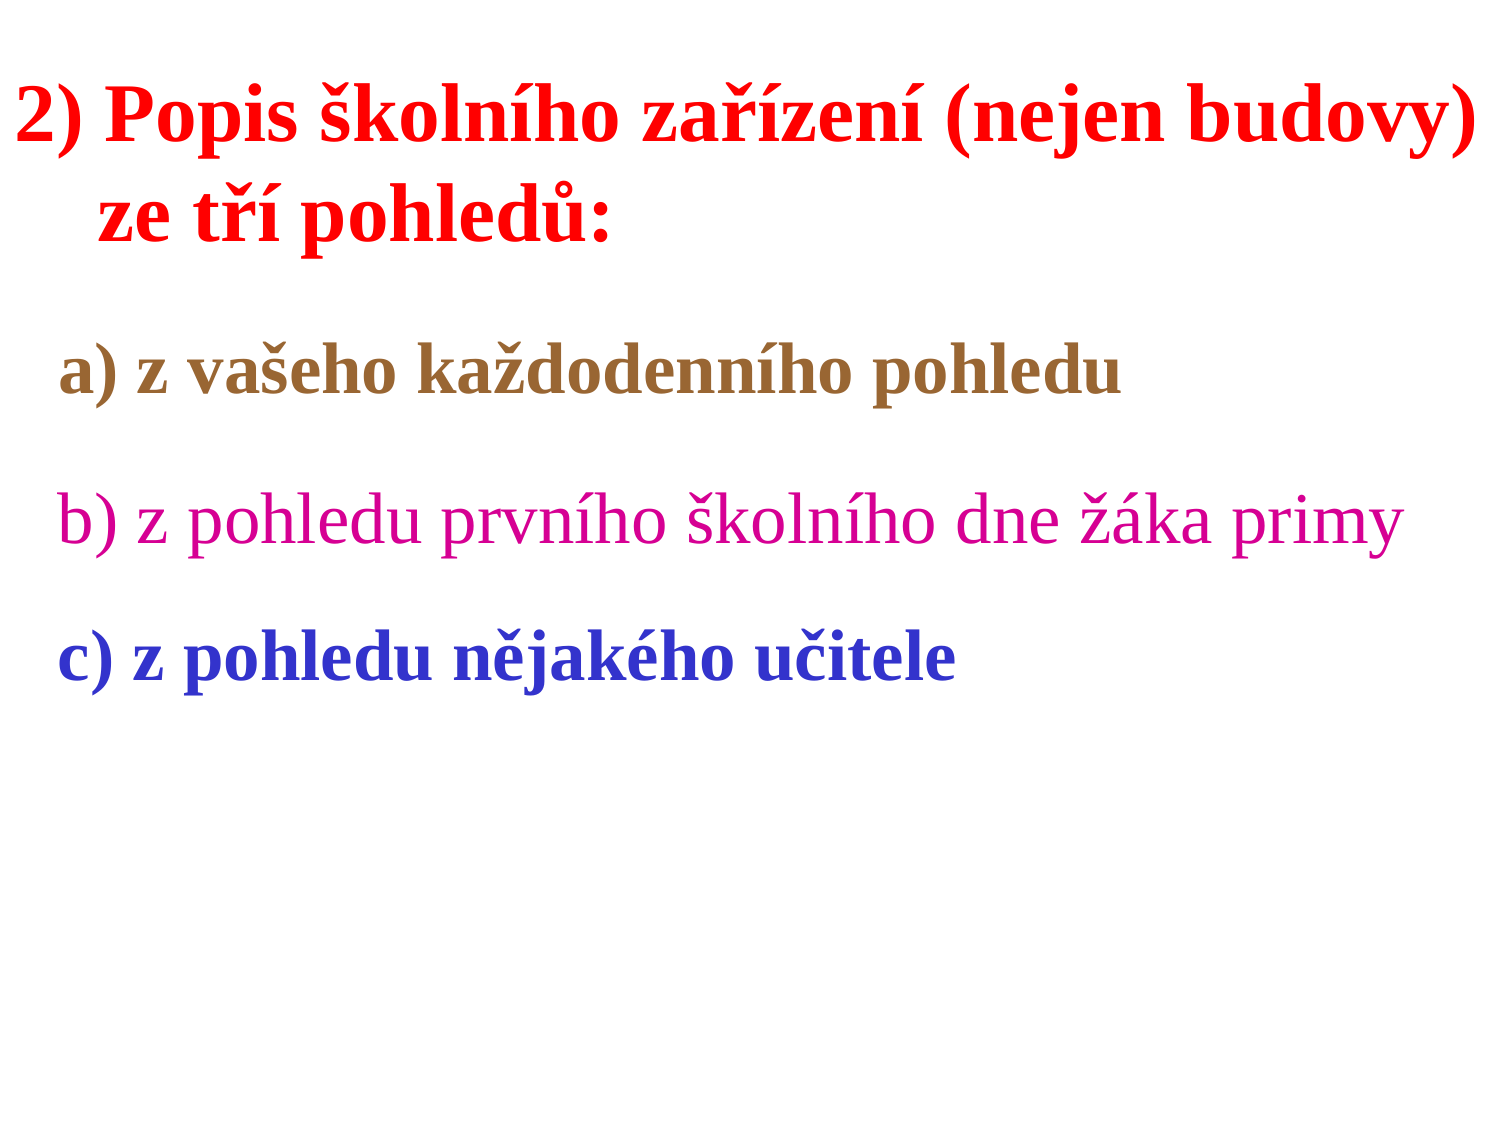

2) Popis školního zařízení (nejen budovy)
 ze tří pohledů:
 a) z vašeho každodenního pohledu
 b) z pohledu prvního školního dne žáka primy
 c) z pohledu nějakého učitele